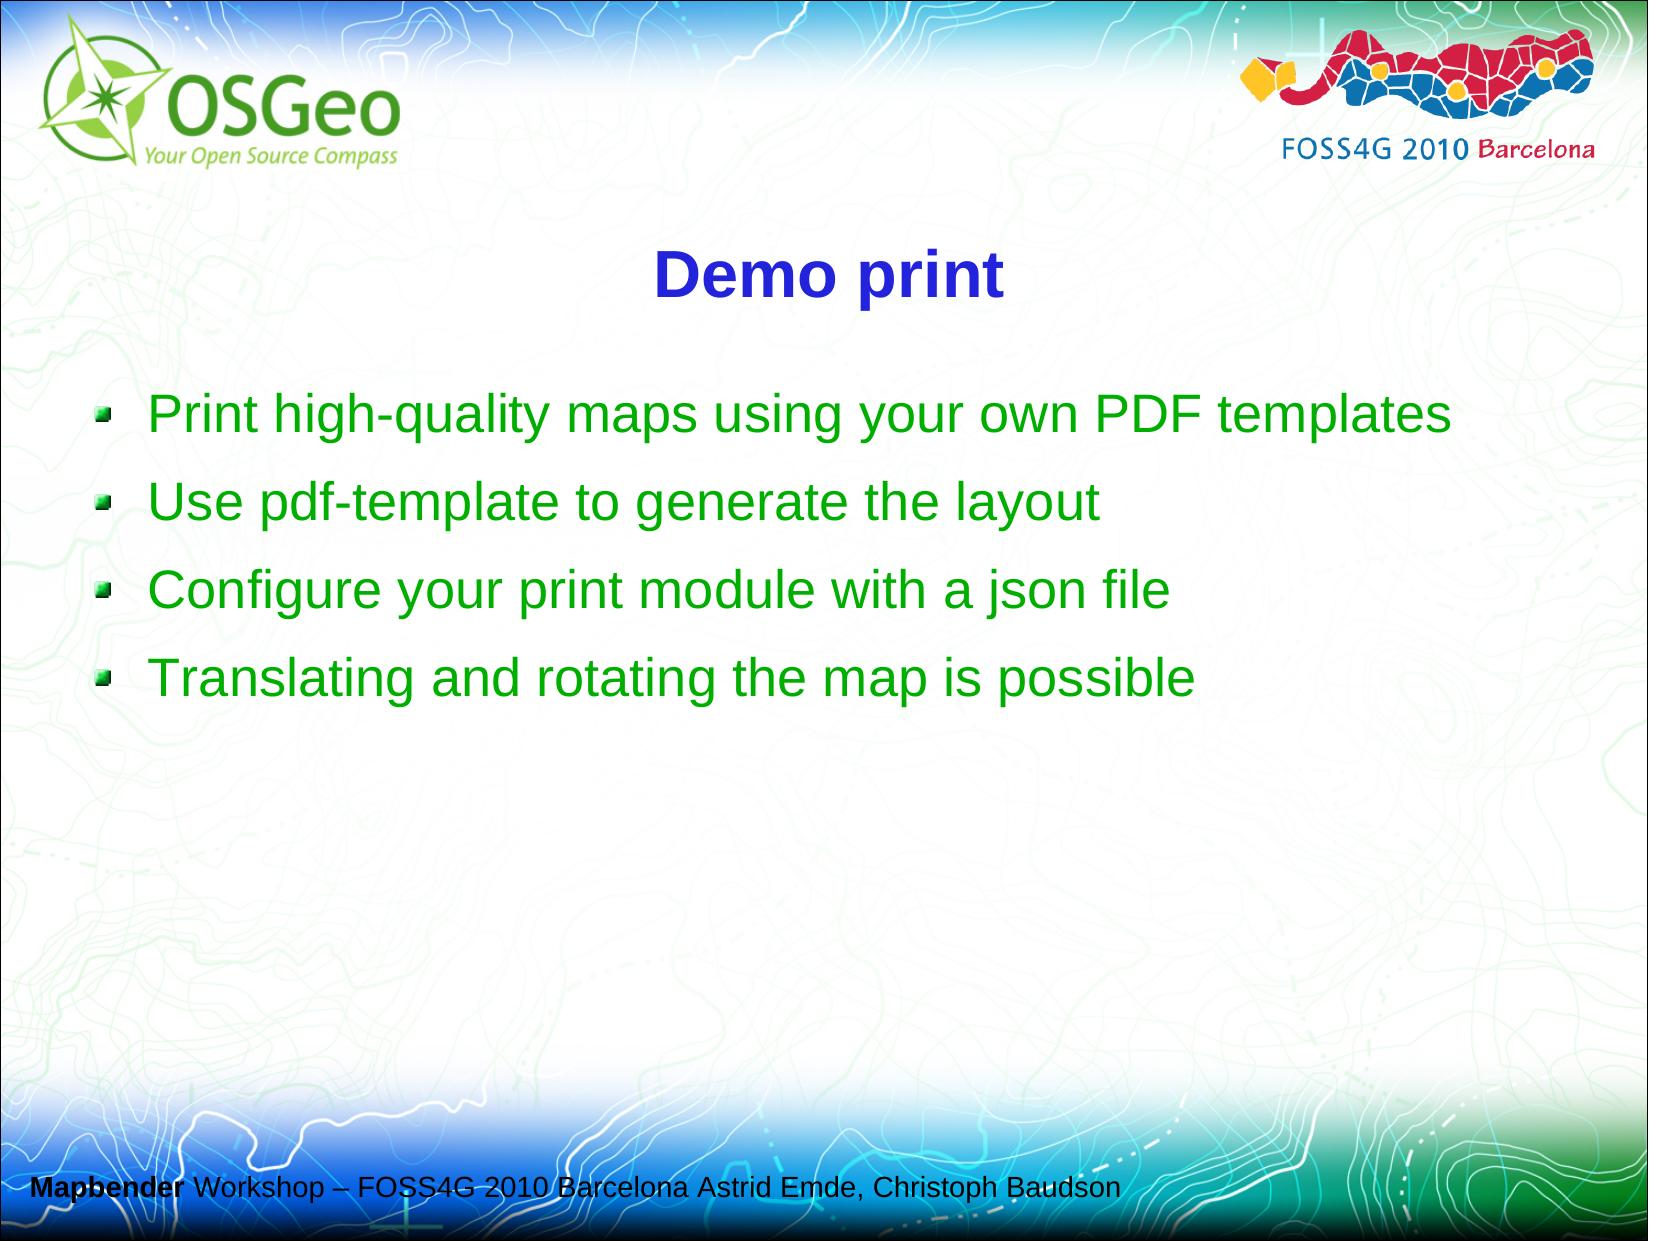

# Demo print
Print high-quality maps using your own PDF templates
Use pdf-template to generate the layout
Configure your print module with a json file
Translating and rotating the map is possible